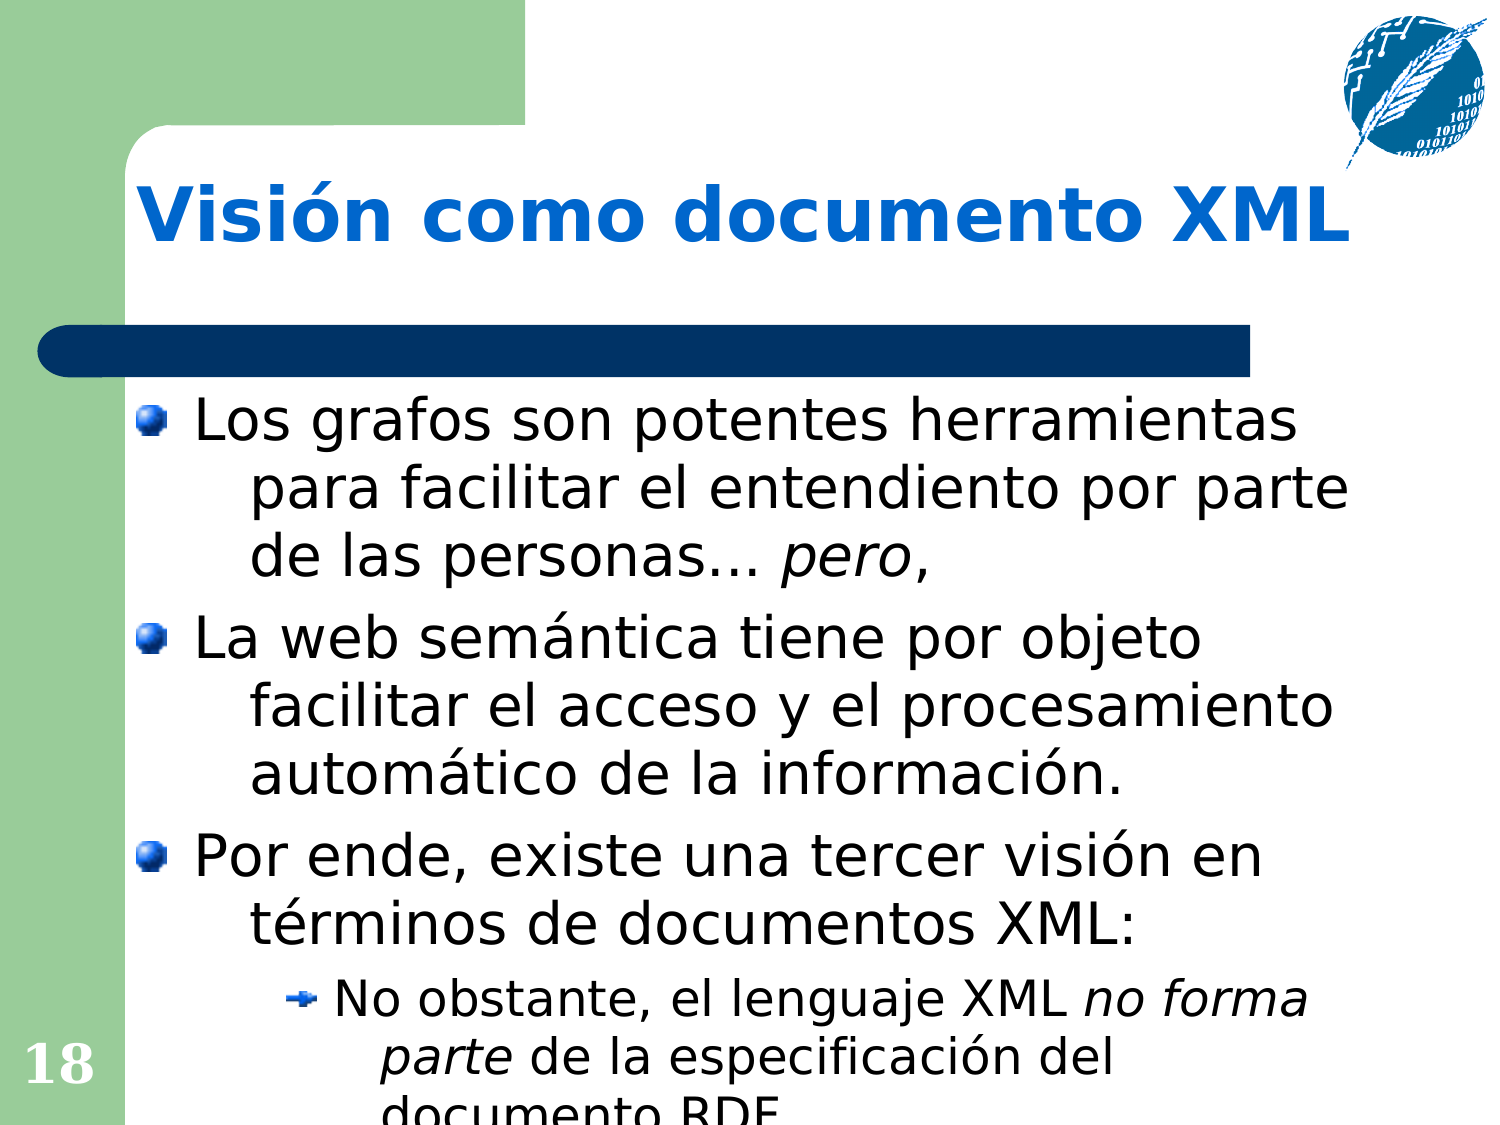

# Visión como documento XML
Los grafos son potentes herramientas para facilitar el entendiento por parte de las personas... pero,
La web semántica tiene por objeto facilitar el acceso y el procesamiento automático de la información.
Por ende, existe una tercer visión en términos de documentos XML:
No obstante, el lenguaje XML no forma parte de la especificación del documento RDF.
18